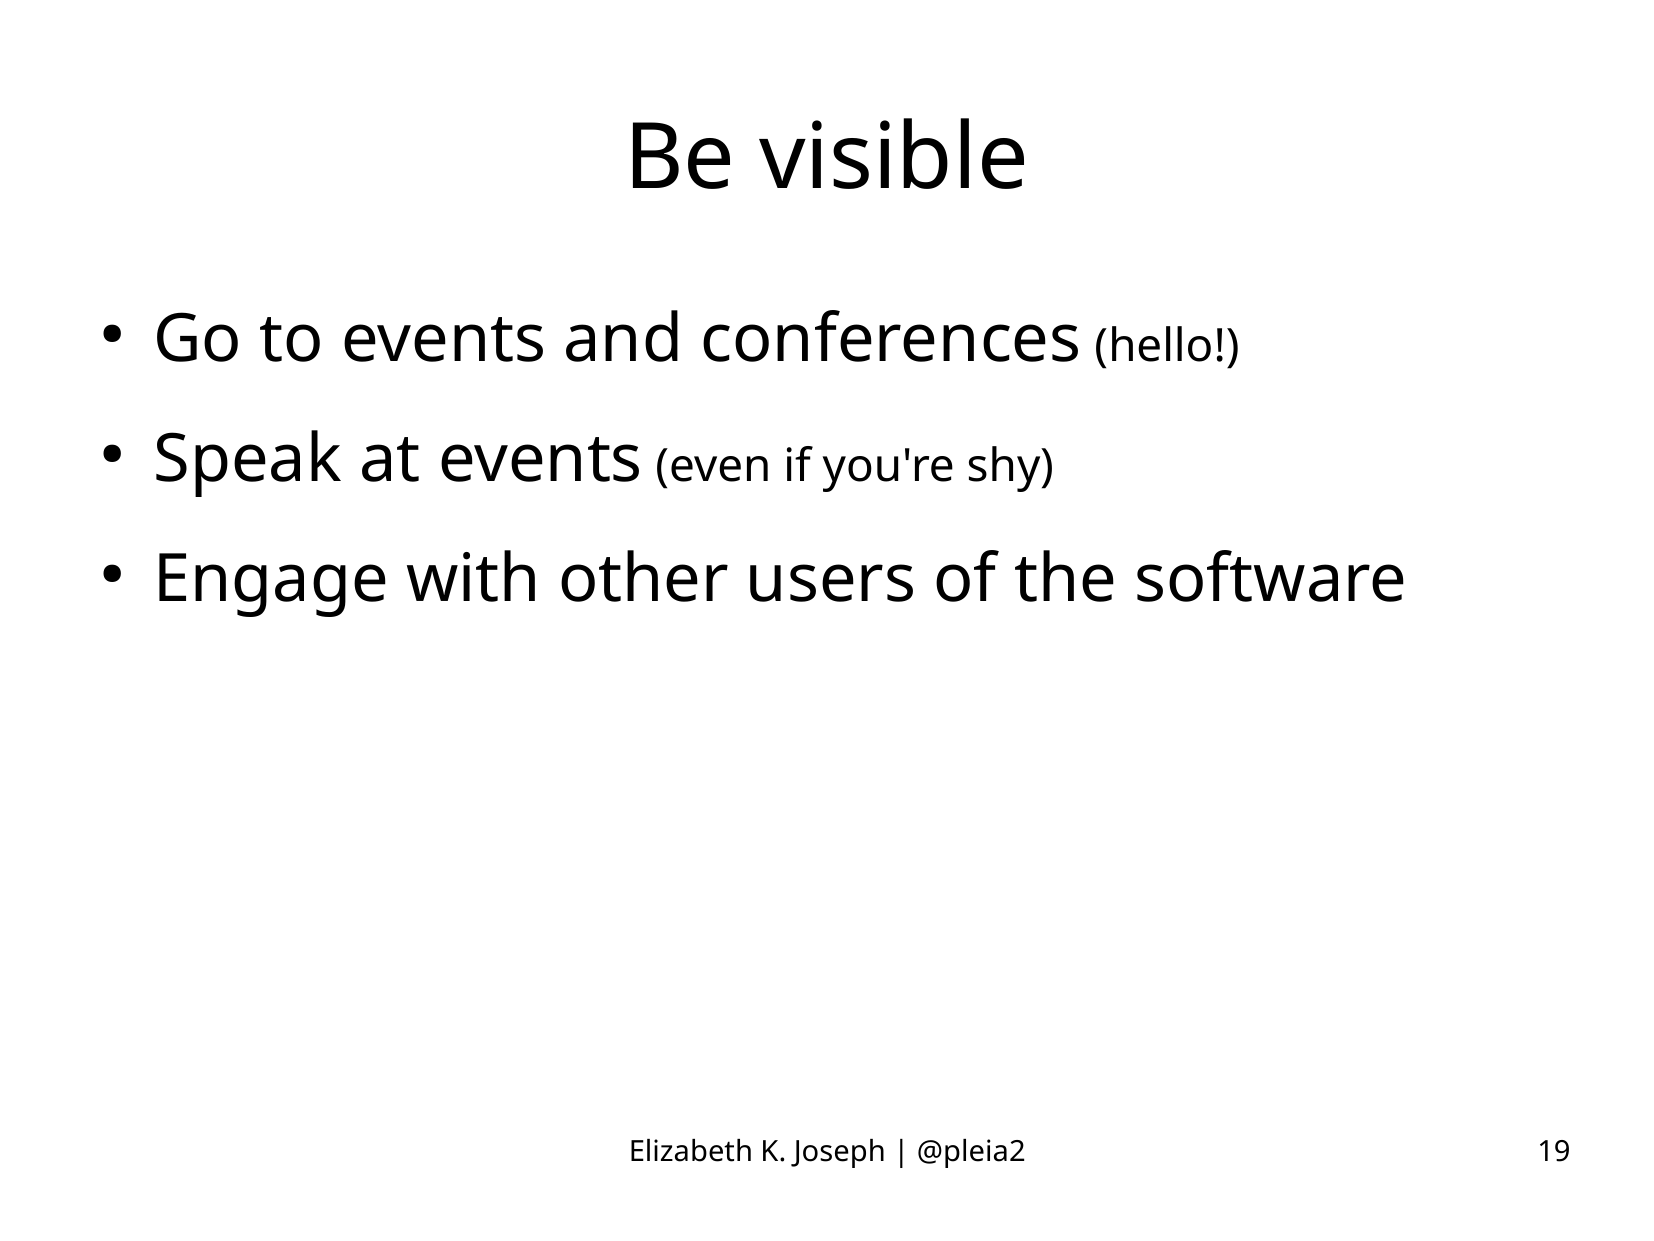

# Be visible
Go to events and conferences (hello!)
Speak at events (even if you're shy)
Engage with other users of the software
Elizabeth K. Joseph | @pleia2
19